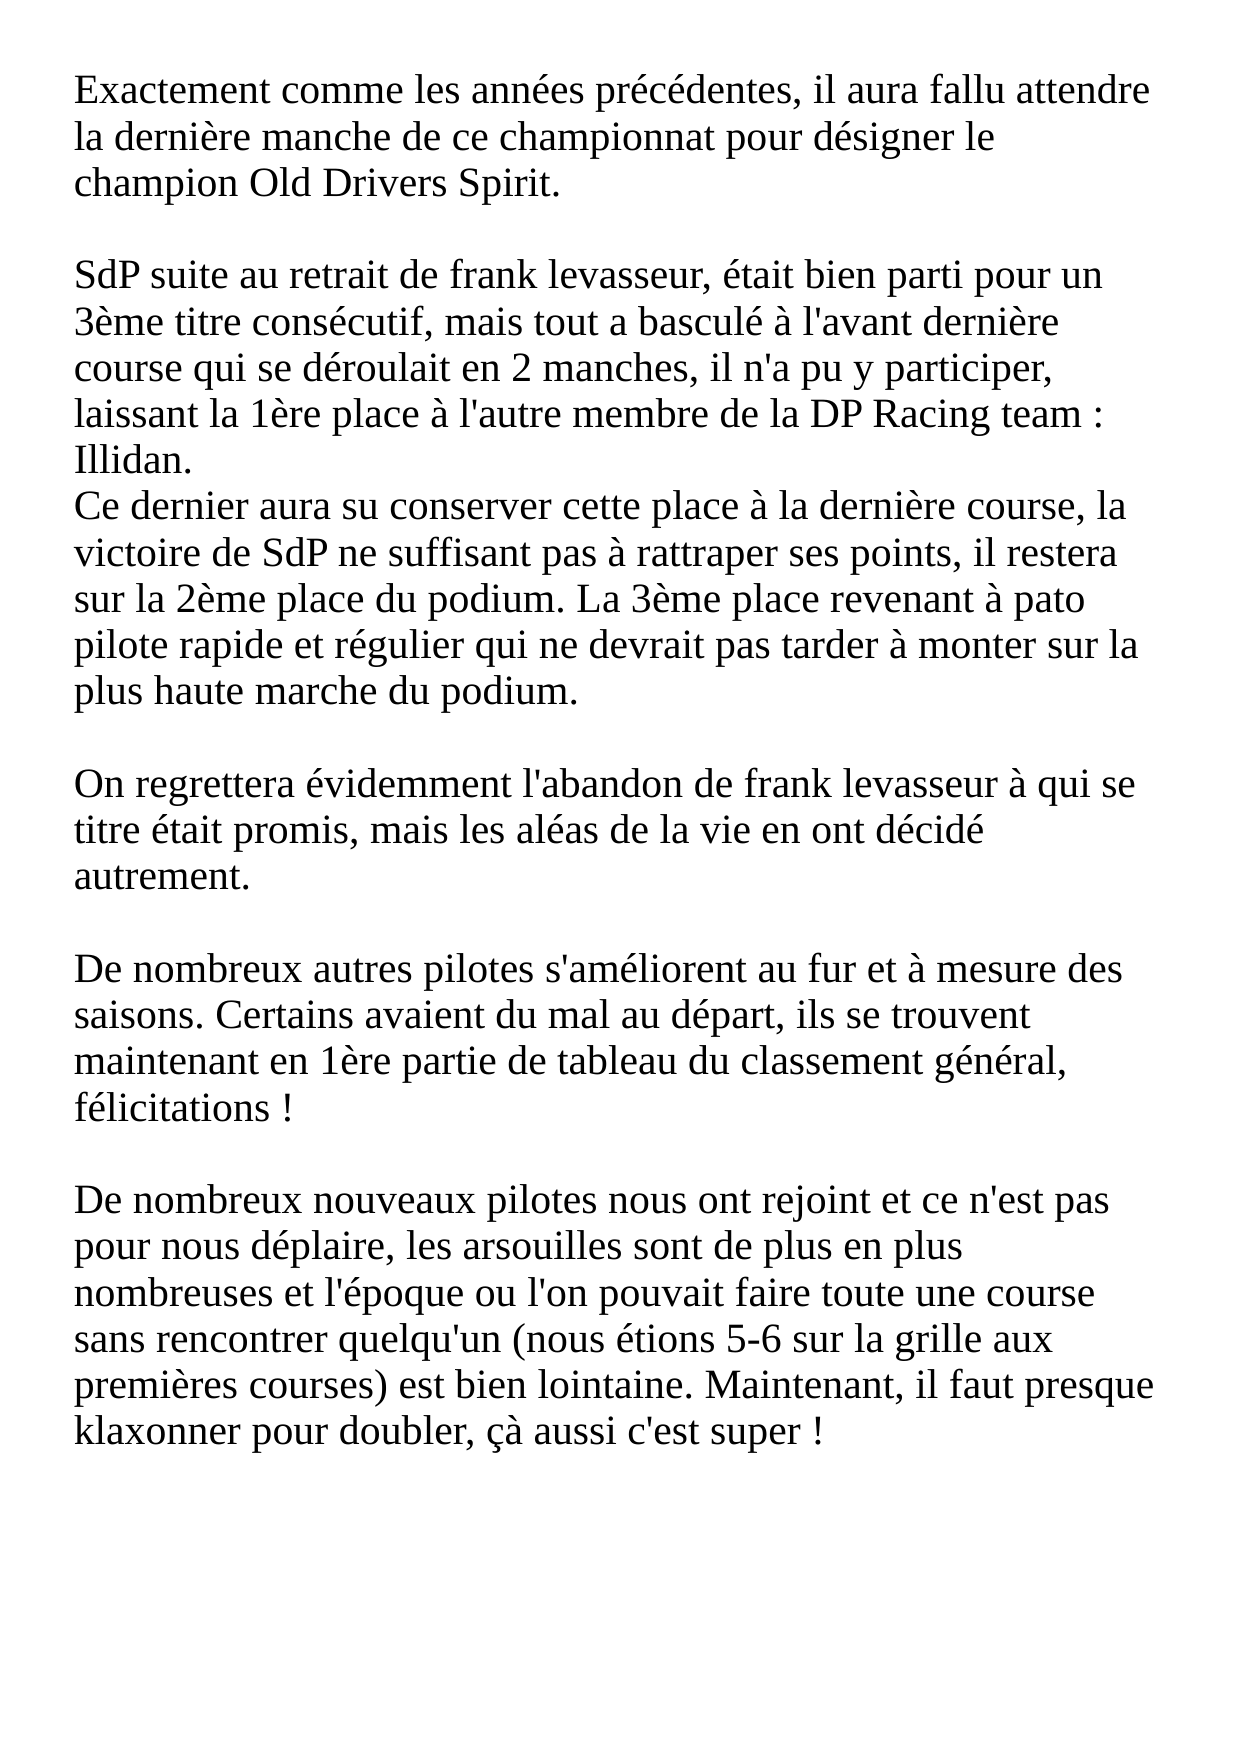

Exactement comme les années précédentes, il aura fallu attendre la dernière manche de ce championnat pour désigner le champion Old Drivers Spirit.
SdP suite au retrait de frank levasseur, était bien parti pour un 3ème titre consécutif, mais tout a basculé à l'avant dernière course qui se déroulait en 2 manches, il n'a pu y participer, laissant la 1ère place à l'autre membre de la DP Racing team : Illidan.
Ce dernier aura su conserver cette place à la dernière course, la victoire de SdP ne suffisant pas à rattraper ses points, il restera sur la 2ème place du podium. La 3ème place revenant à pato pilote rapide et régulier qui ne devrait pas tarder à monter sur la plus haute marche du podium.
On regrettera évidemment l'abandon de frank levasseur à qui se titre était promis, mais les aléas de la vie en ont décidé autrement.
De nombreux autres pilotes s'améliorent au fur et à mesure des saisons. Certains avaient du mal au départ, ils se trouvent maintenant en 1ère partie de tableau du classement général, félicitations !
De nombreux nouveaux pilotes nous ont rejoint et ce n'est pas pour nous déplaire, les arsouilles sont de plus en plus nombreuses et l'époque ou l'on pouvait faire toute une course sans rencontrer quelqu'un (nous étions 5-6 sur la grille aux premières courses) est bien lointaine. Maintenant, il faut presque klaxonner pour doubler, çà aussi c'est super !